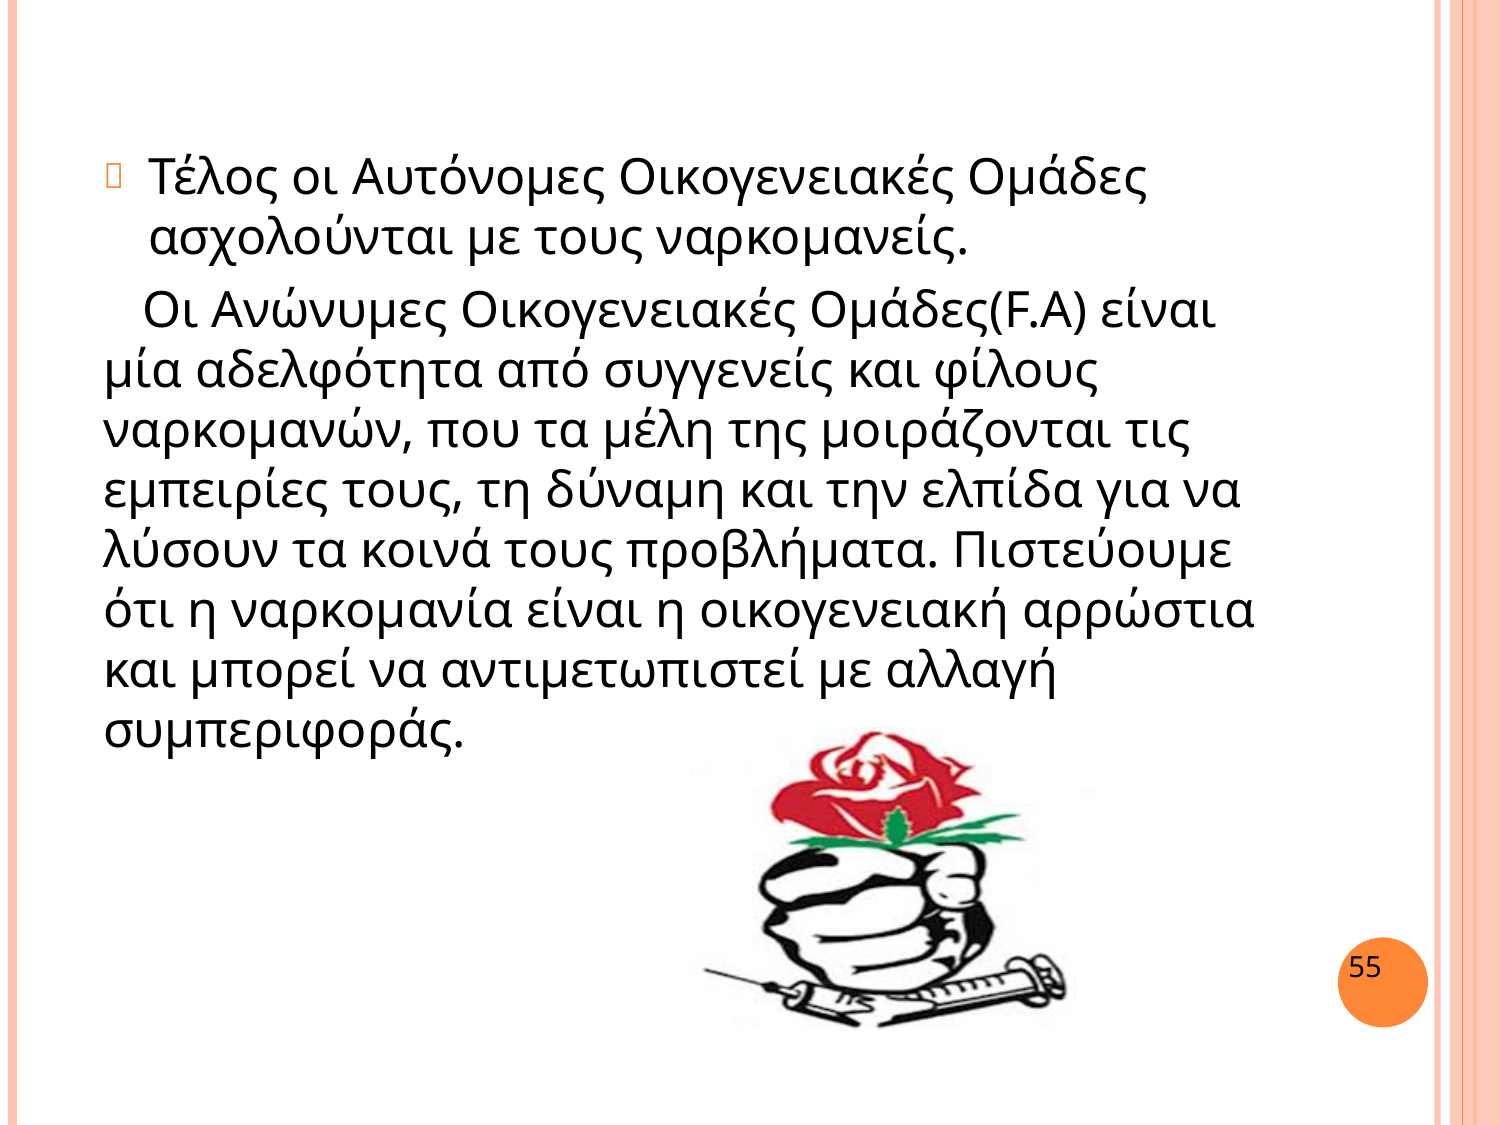

# Τέλος οι Αυτόνομες Οικογενειακές Ομάδες ασχολούνται με τους ναρκομανείς.
 Οι Ανώνυμες Οικογενειακές Ομάδες(F.A) είναι μία αδελφότητα από συγγενείς και φίλους ναρκομανών, που τα μέλη της μοιράζονται τις εμπειρίες τους, τη δύναμη και την ελπίδα για να λύσουν τα κοινά τους προβλήματα. Πιστεύουμε ότι η ναρκομανία είναι η οικογενειακή αρρώστια και μπορεί να αντιμετωπιστεί με αλλαγή συμπεριφοράς.